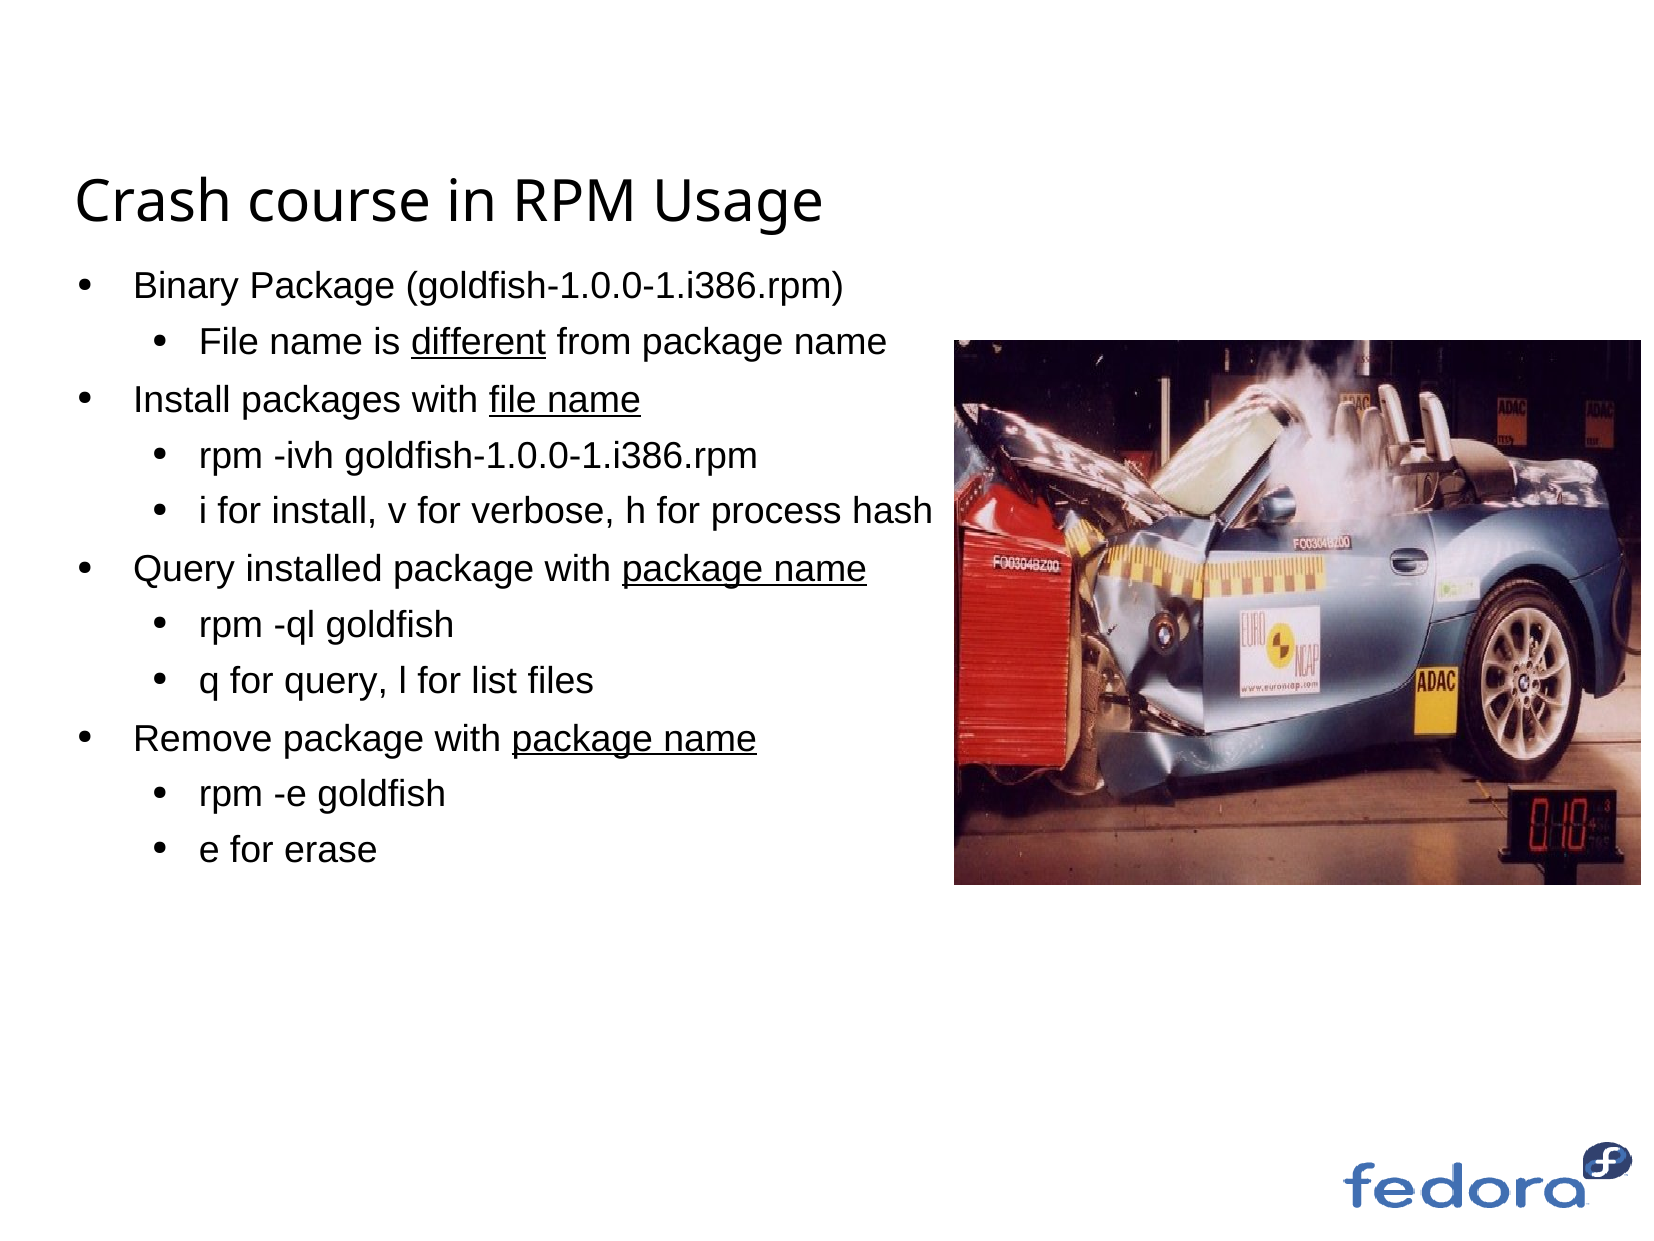

# Crash course in RPM Usage
Binary Package (goldfish-1.0.0-1.i386.rpm)
File name is different from package name
Install packages with file name
rpm -ivh goldfish-1.0.0-1.i386.rpm
i for install, v for verbose, h for process hash
Query installed package with package name
rpm -ql goldfish
q for query, l for list files
Remove package with package name
rpm -e goldfish
e for erase